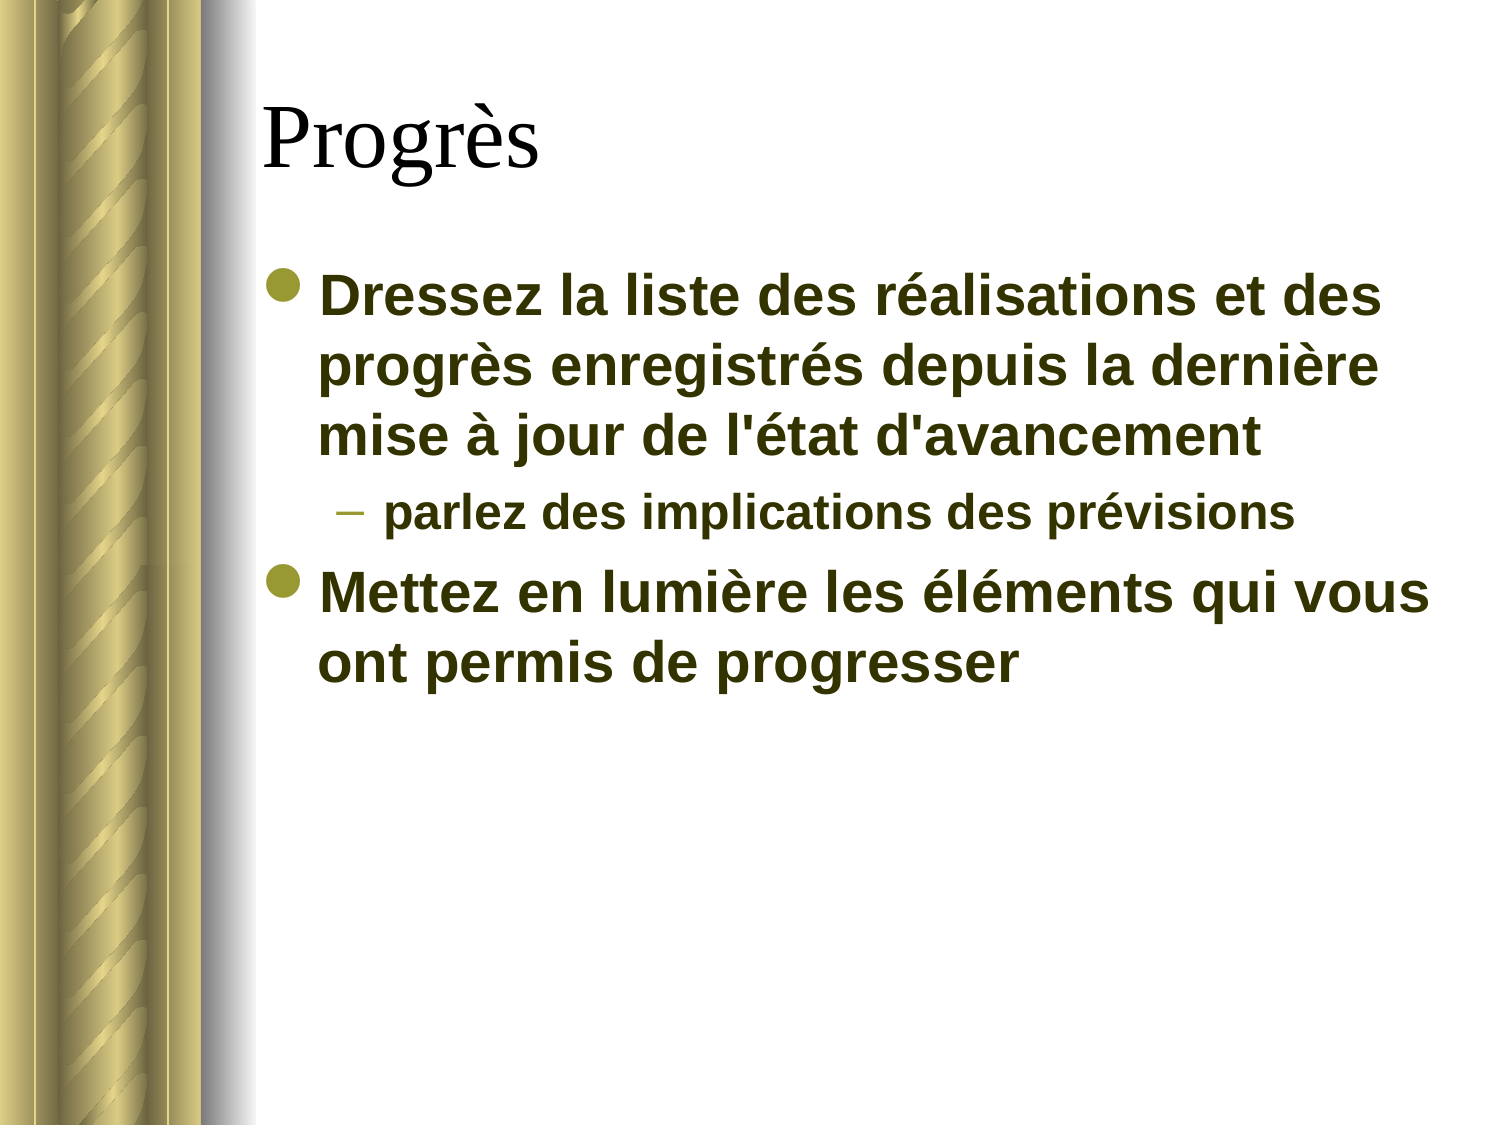

# Progrès
Dressez la liste des réalisations et des progrès enregistrés depuis la dernière mise à jour de l'état d'avancement
parlez des implications des prévisions
Mettez en lumière les éléments qui vous ont permis de progresser